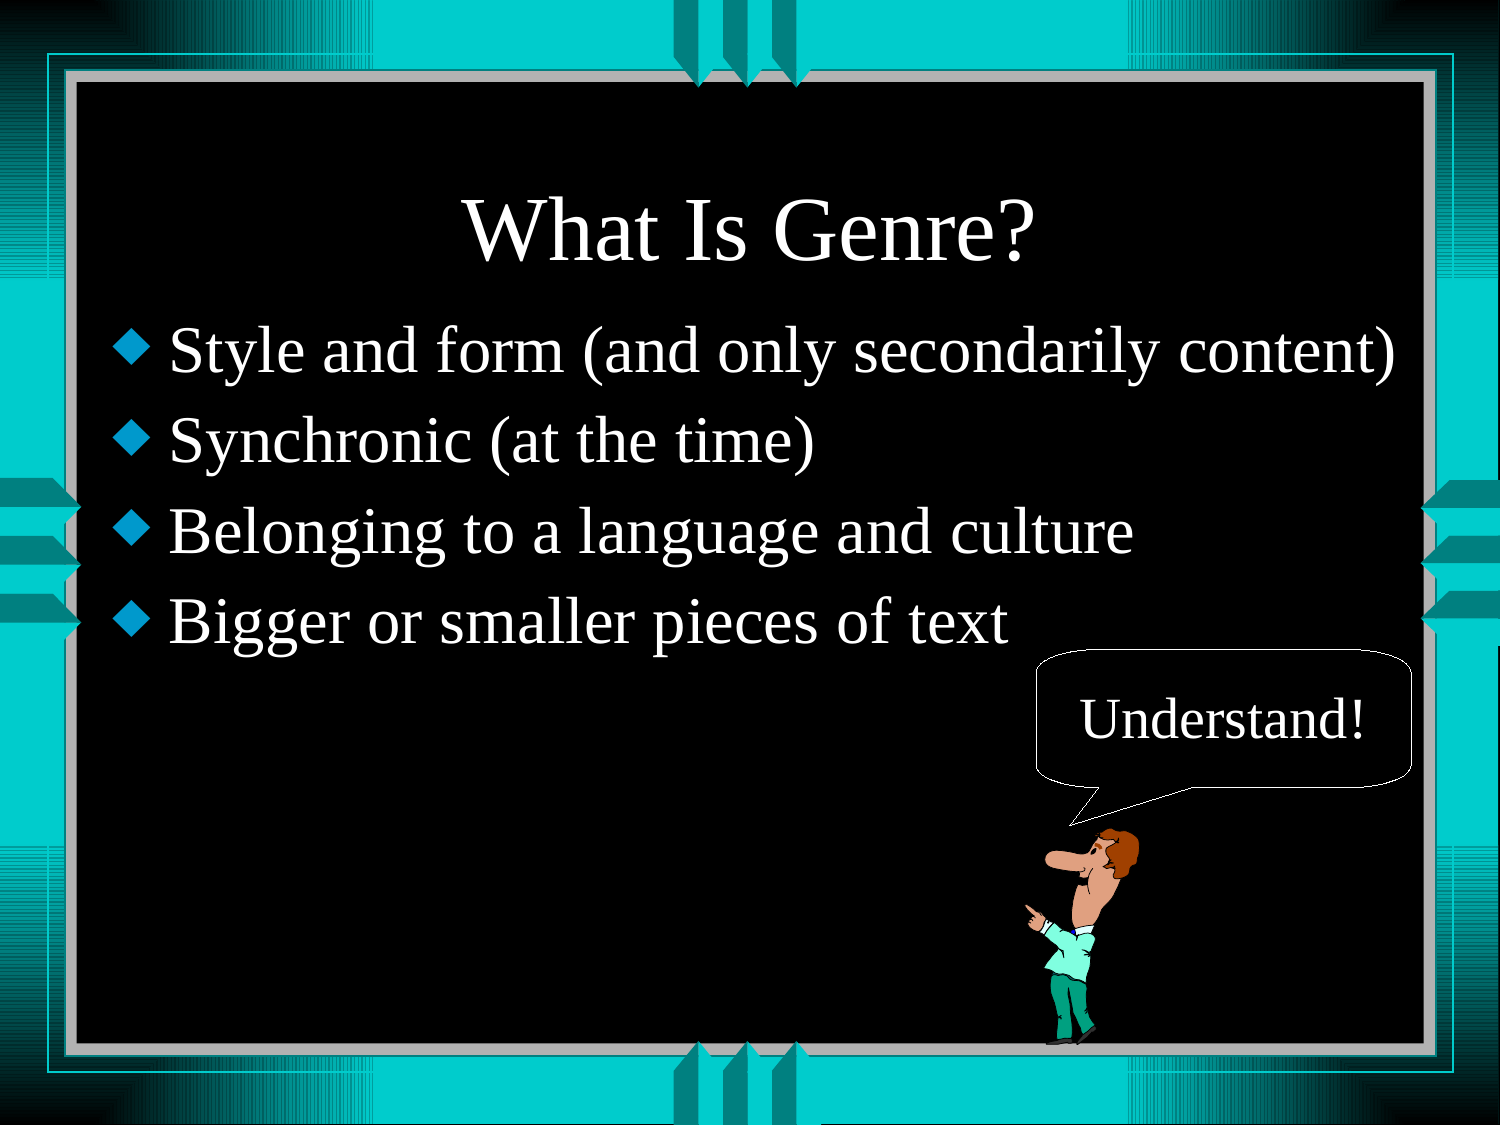

# What Is Genre?
Style and form (and only secondarily content)
Synchronic (at the time)
Belonging to a language and culture
Bigger or smaller pieces of text
Understand!